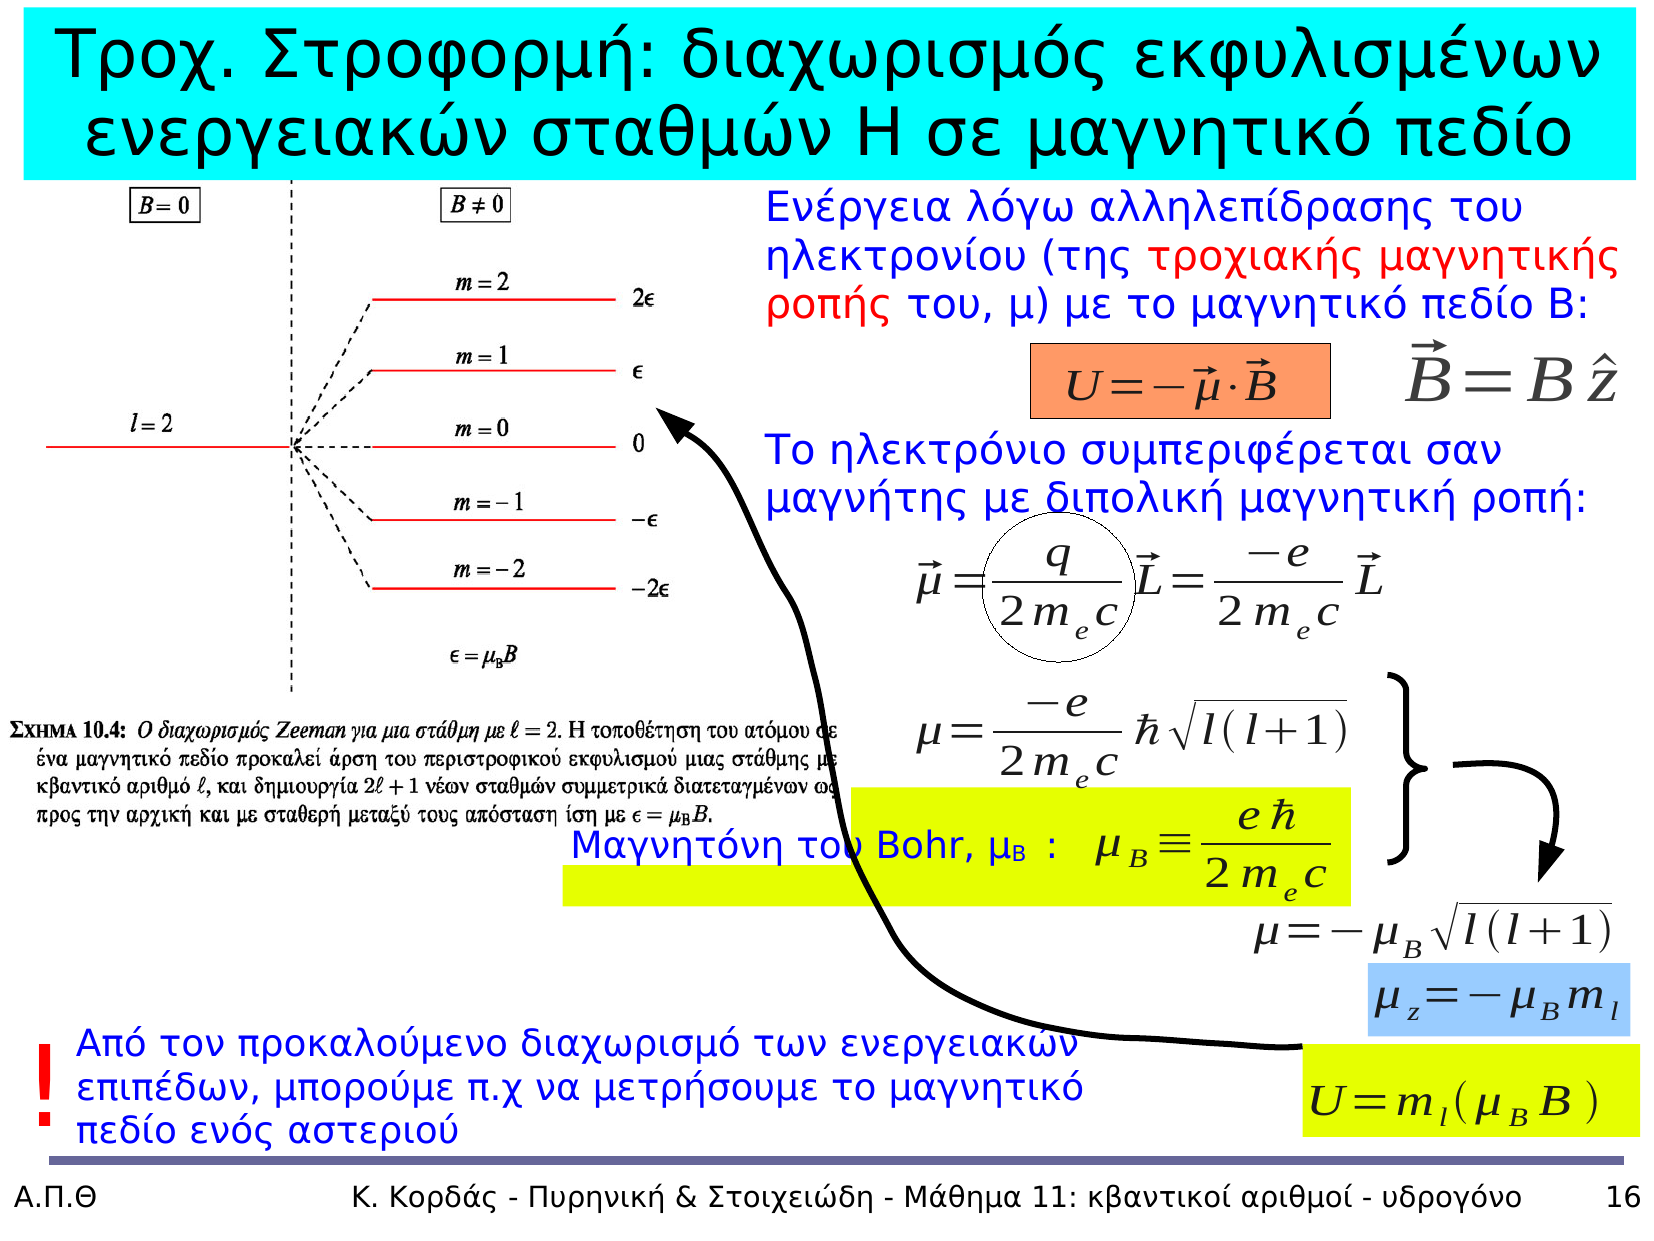

# Τροχ. Στροφορμή: διαχωρισμός εκφυλισμένων ενεργειακών σταθμών Η σε μαγνητικό πεδίο
Ενέργεια λόγω αλληλεπίδρασης του ηλεκτρονίου (της τροχιακής μαγνητικής ροπής του, μ) με το μαγνητικό πεδίο Β:
Το ηλεκτρόνιο συμπεριφέρεται σαν μαγνήτης με διπολική μαγνητική ροπή:
Μαγνητόνη του Bohr, μΒ :
!
Από τον προκαλούμενο διαχωρισμό των ενεργειακών επιπέδων, μπορούμε π.χ να μετρήσουμε το μαγνητικό πεδίο ενός αστεριού
Α.Π.Θ
Κ. Κορδάς - Πυρηνική & Στοιχειώδη - Μάθημα 11: κβαντικοί αριθμοί - υδρογόνο
16